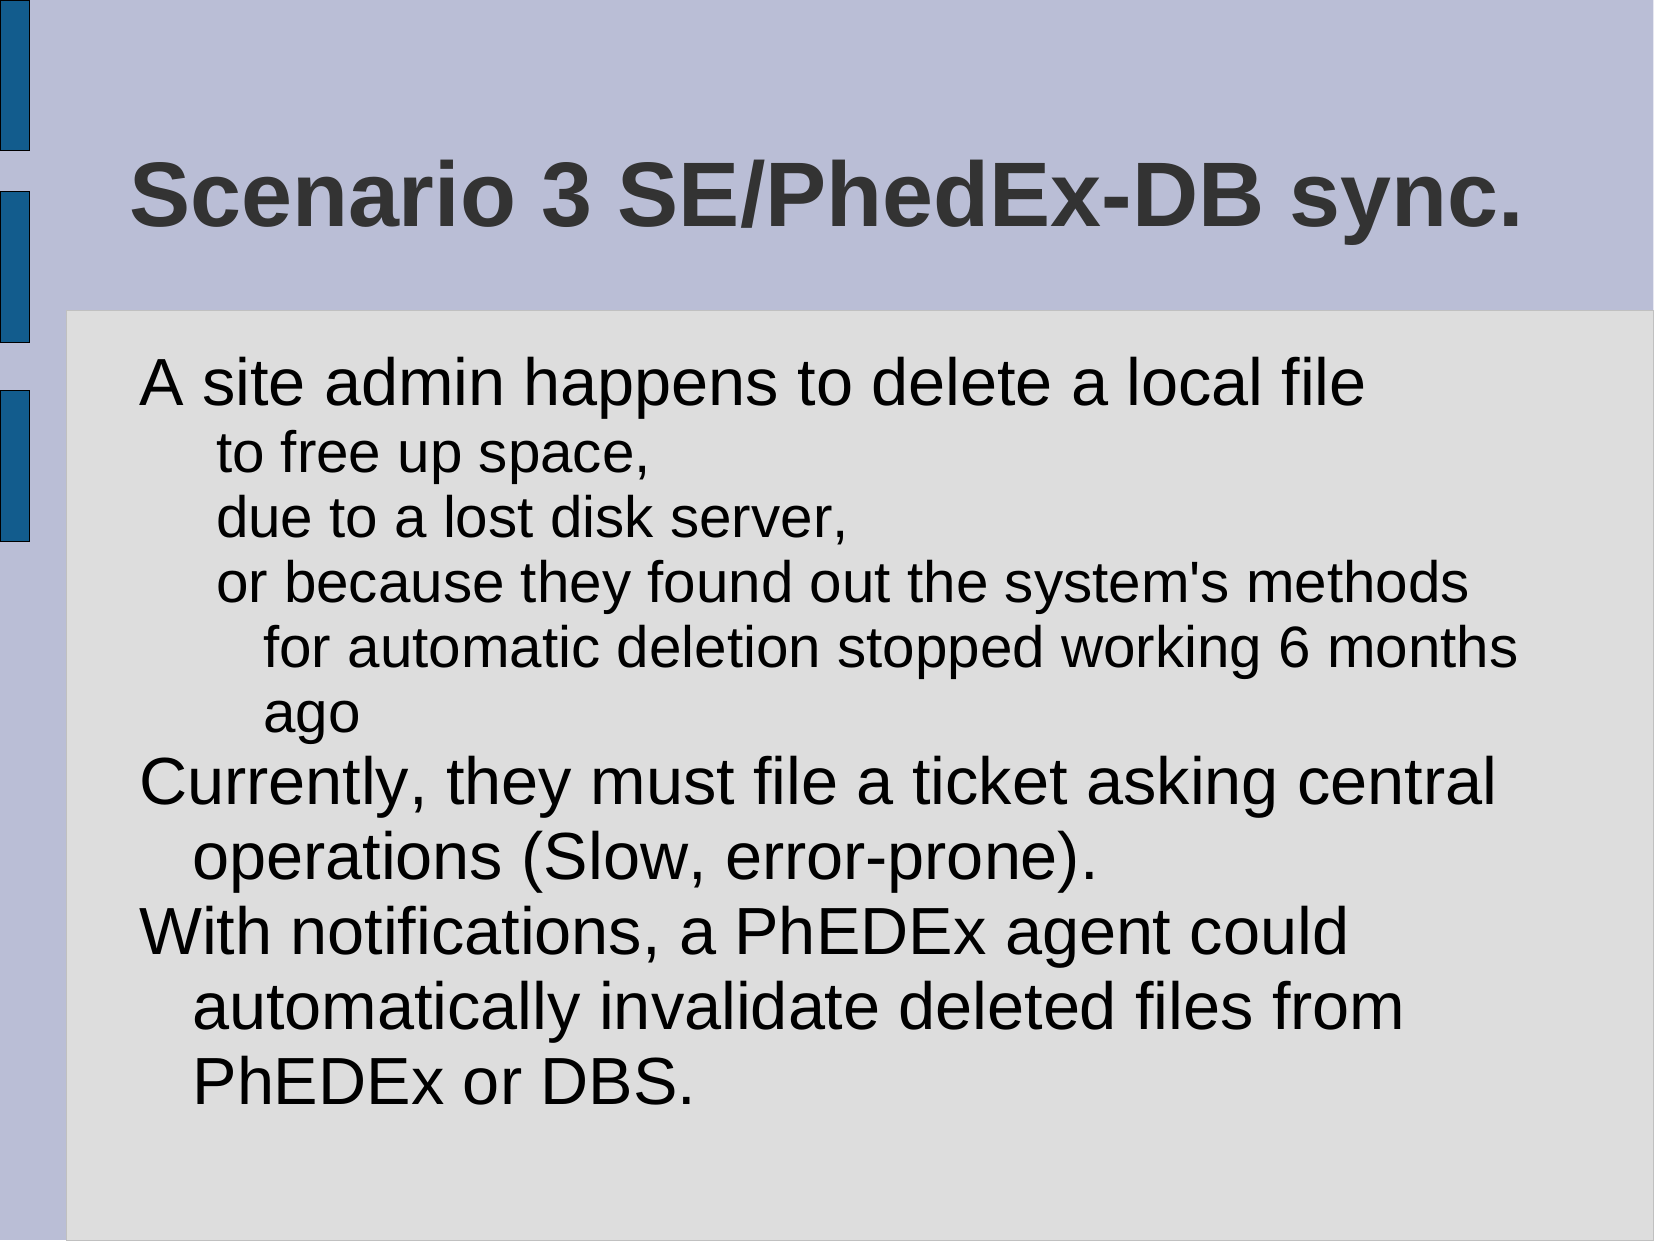

# Scenario 3 SE/PhedEx-DB sync.
A site admin happens to delete a local file
to free up space,
due to a lost disk server,
or because they found out the system's methods for automatic deletion stopped working 6 months ago
Currently, they must file a ticket asking central operations (Slow, error-prone).
With notifications, a PhEDEx agent could automatically invalidate deleted files from PhEDEx or DBS.